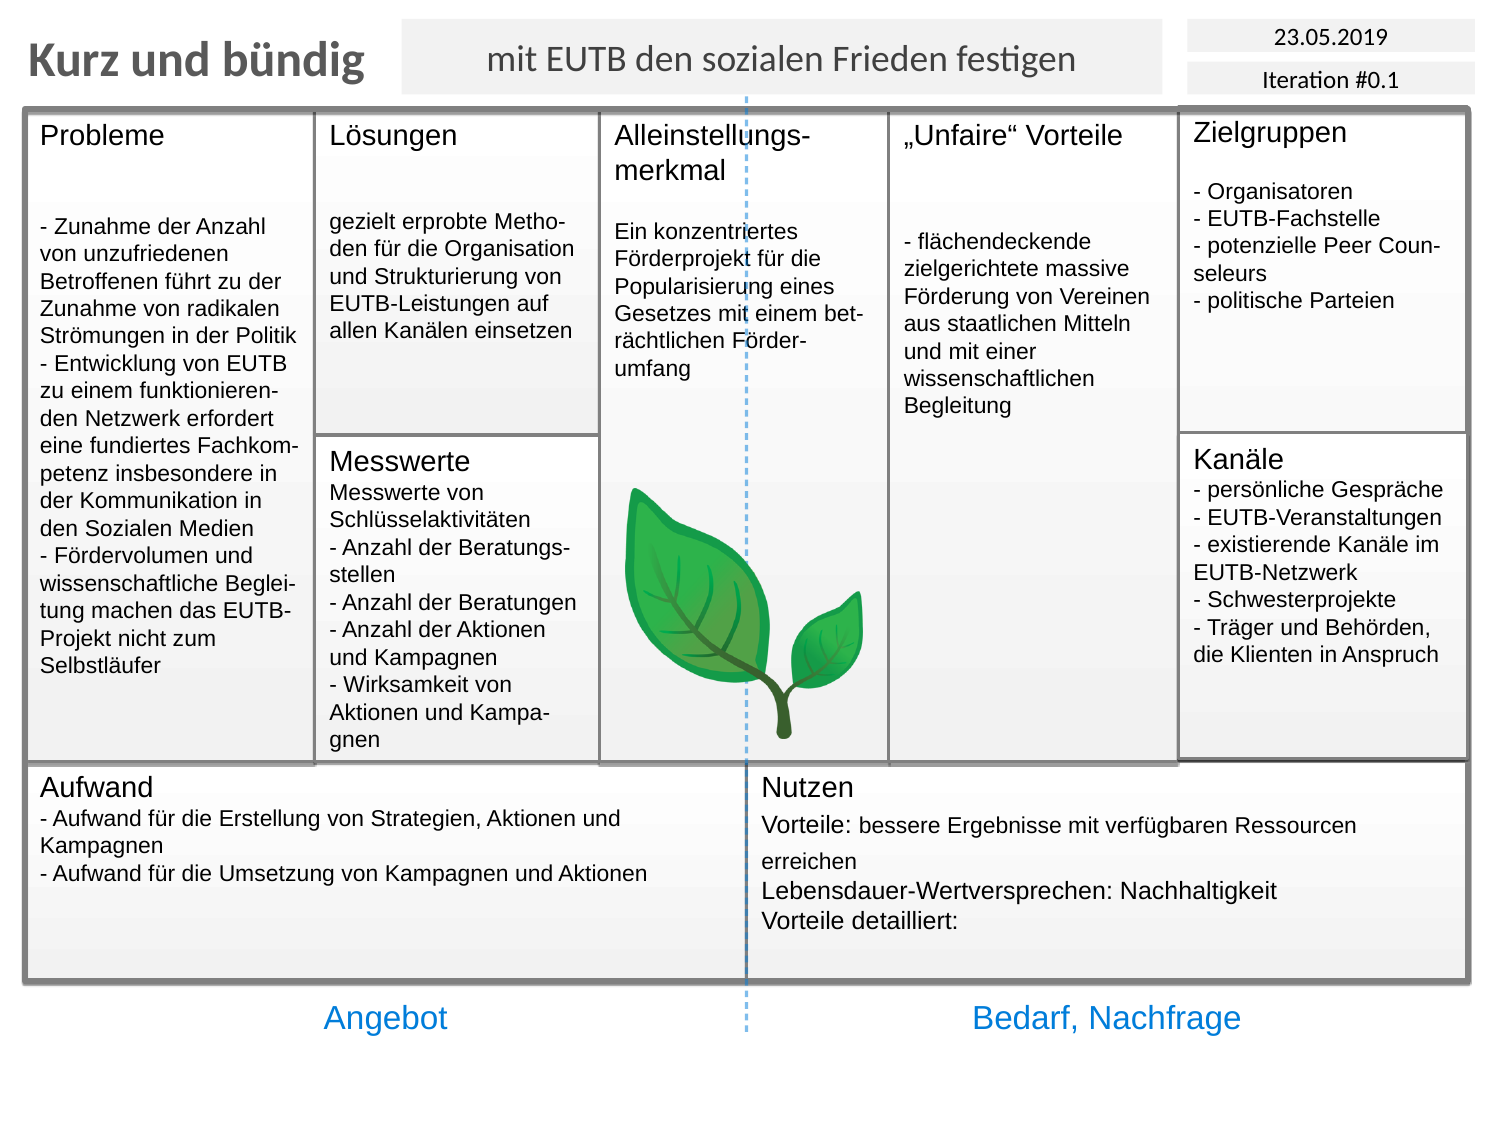

Kurz und bündig
mit EUTB den sozialen Frieden festigen
23.05.2019
Iteration #0.1
Zielgruppen
- Organisatoren
- EUTB-Fachstelle
- potenzielle Peer Coun-seleurs
- politische Parteien
Probleme
- Zunahme der Anzahl von unzufriedenen Betroffenen führt zu der Zunahme von radikalen Strömungen in der Politik
- Entwicklung von EUTB zu einem funktionieren-den Netzwerk erfordert eine fundiertes Fachkom-petenz insbesondere in der Kommunikation in den Sozialen Medien
- Fördervolumen und wissenschaftliche Beglei-tung machen das EUTB-Projekt nicht zum Selbstläufer
Lösungen
gezielt erprobte Metho-den für die Organisation und Strukturierung von EUTB-Leistungen auf allen Kanälen einsetzen
Alleinstellungs-merkmal
Ein konzentriertes Förderprojekt für die Popularisierung eines Gesetzes mit einem bet-rächtlichen Förder-umfang
„Unfaire“ Vorteile
- flächendeckende zielgerichtete massive Förderung von Vereinen aus staatlichen Mitteln und mit einer wissenschaftlichen Begleitung
Kanäle
- persönliche Gespräche
- EUTB-Veranstaltungen
- existierende Kanäle im EUTB-Netzwerk
- Schwesterprojekte
- Träger und Behörden, die Klienten in Anspruch
Messwerte
Messwerte von Schlüsselaktivitäten
- Anzahl der Beratungs-stellen
- Anzahl der Beratungen
- Anzahl der Aktionen und Kampagnen
- Wirksamkeit von Aktionen und Kampa-gnen
Aufwand
- Aufwand für die Erstellung von Strategien, Aktionen und Kampagnen
- Aufwand für die Umsetzung von Kampagnen und Aktionen
Nutzen
Vorteile: bessere Ergebnisse mit verfügbaren Ressourcen erreichen
Lebensdauer-Wertversprechen: Nachhaltigkeit
Vorteile detailliert:
Angebot
Bedarf, Nachfrage